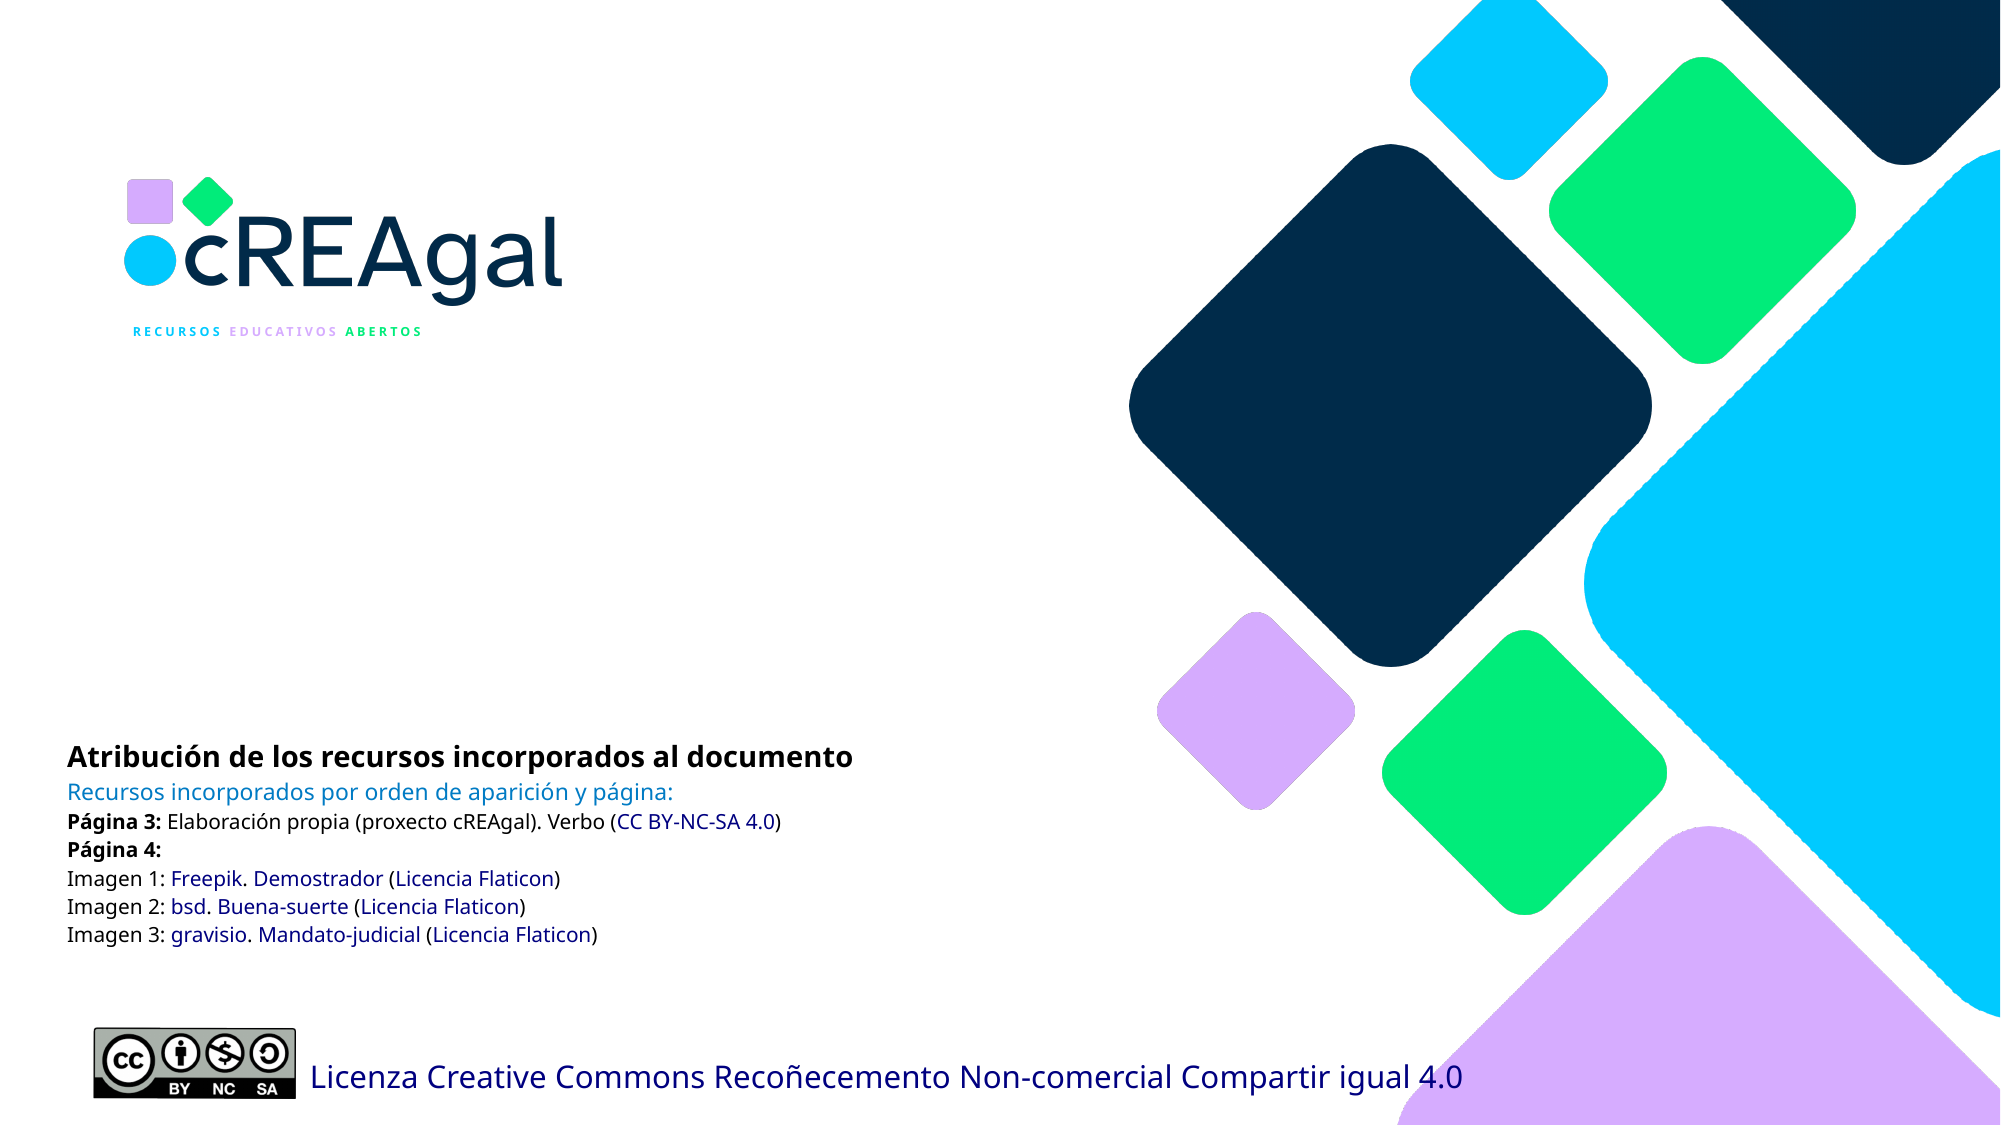

Atribución de los recursos incorporados al documento
Recursos incorporados por orden de aparición y página:
Página 3: Elaboración propia (proxecto cREAgal). Verbo (CC BY-NC-SA 4.0)
Página 4:
Imagen 1: Freepik. Demostrador (Licencia Flaticon)
Imagen 2: bsd. Buena-suerte (Licencia Flaticon)
Imagen 3: gravisio. Mandato-judicial (Licencia Flaticon)
Licenza Creative Commons Recoñecemento Non-comercial Compartir igual 4.0